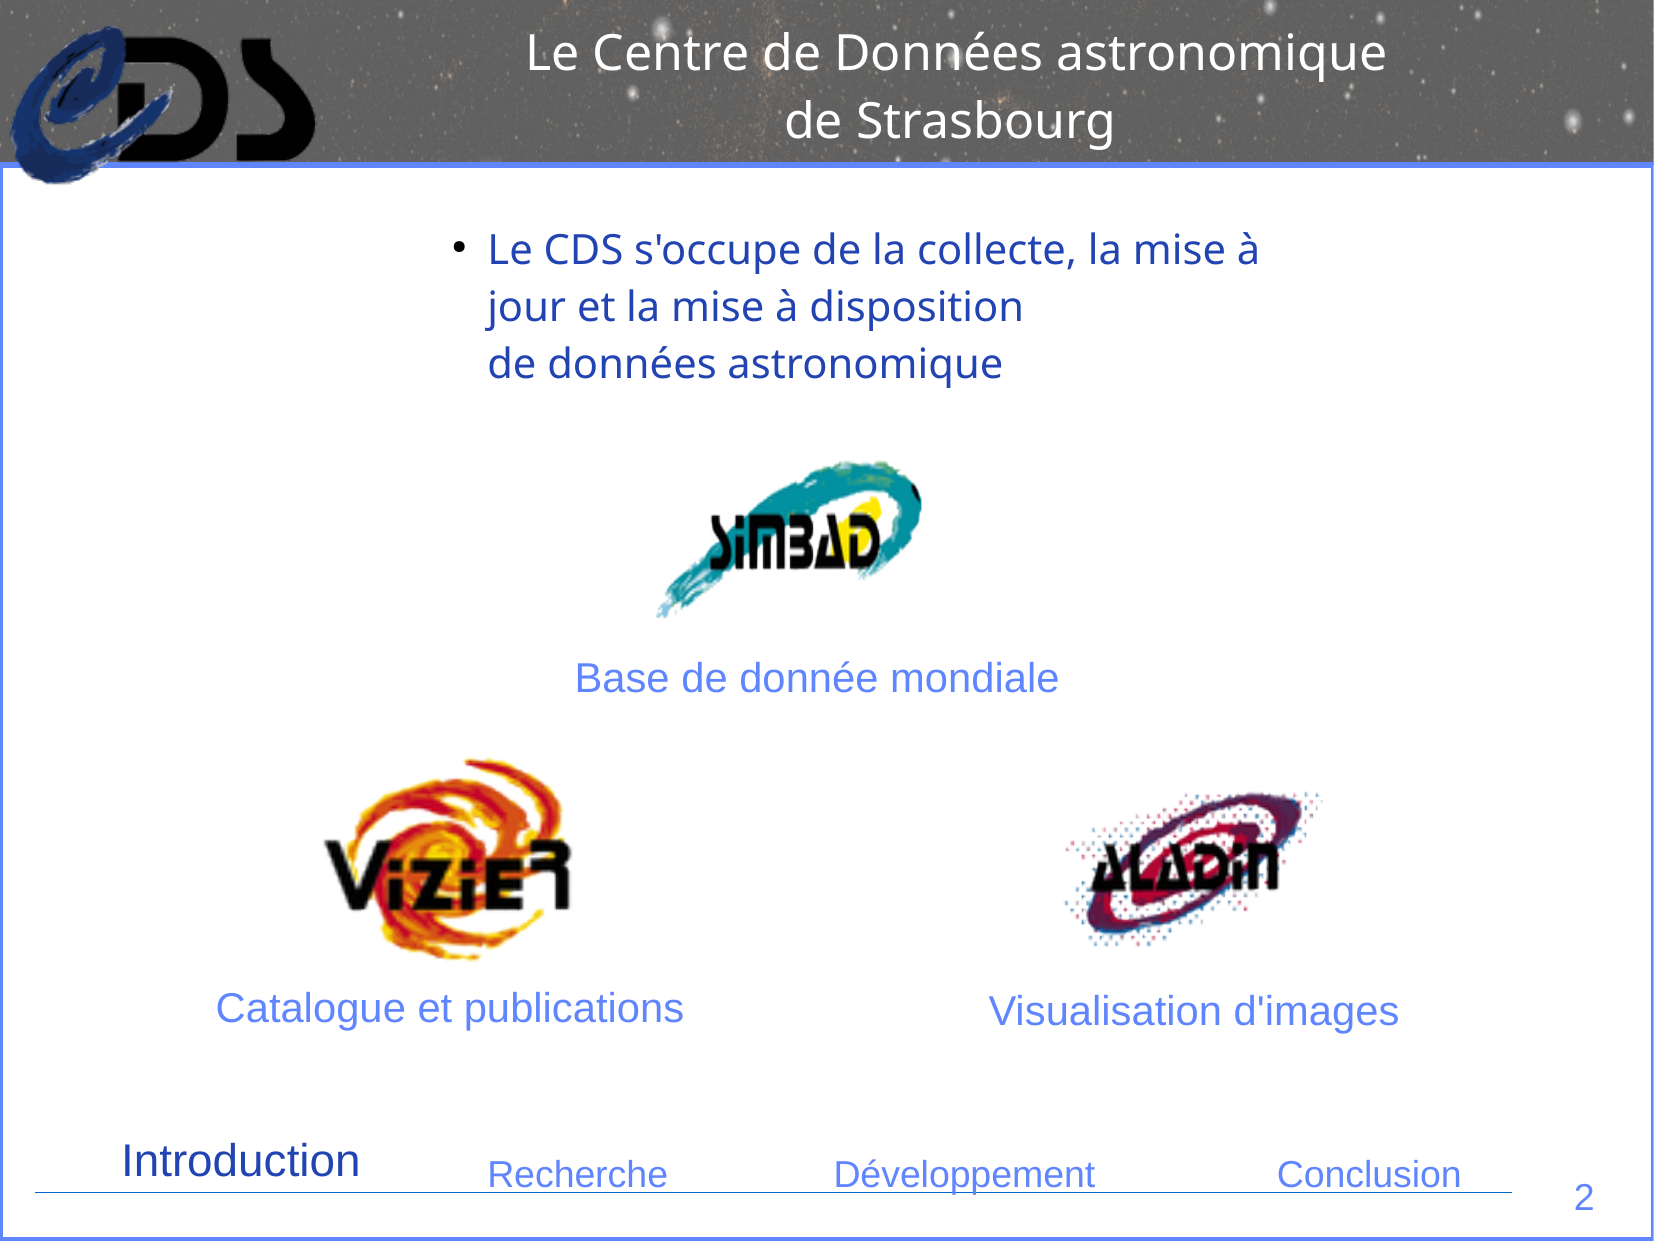

Le Centre de Données astronomique
de Strasbourg
Le CDS s'occupe de la collecte, la mise à jour et la mise à disposition
de données astronomique
Base de donnée mondiale
Catalogue et publications
Visualisation d'images
Introduction
Recherche
Développement
Conclusion
2